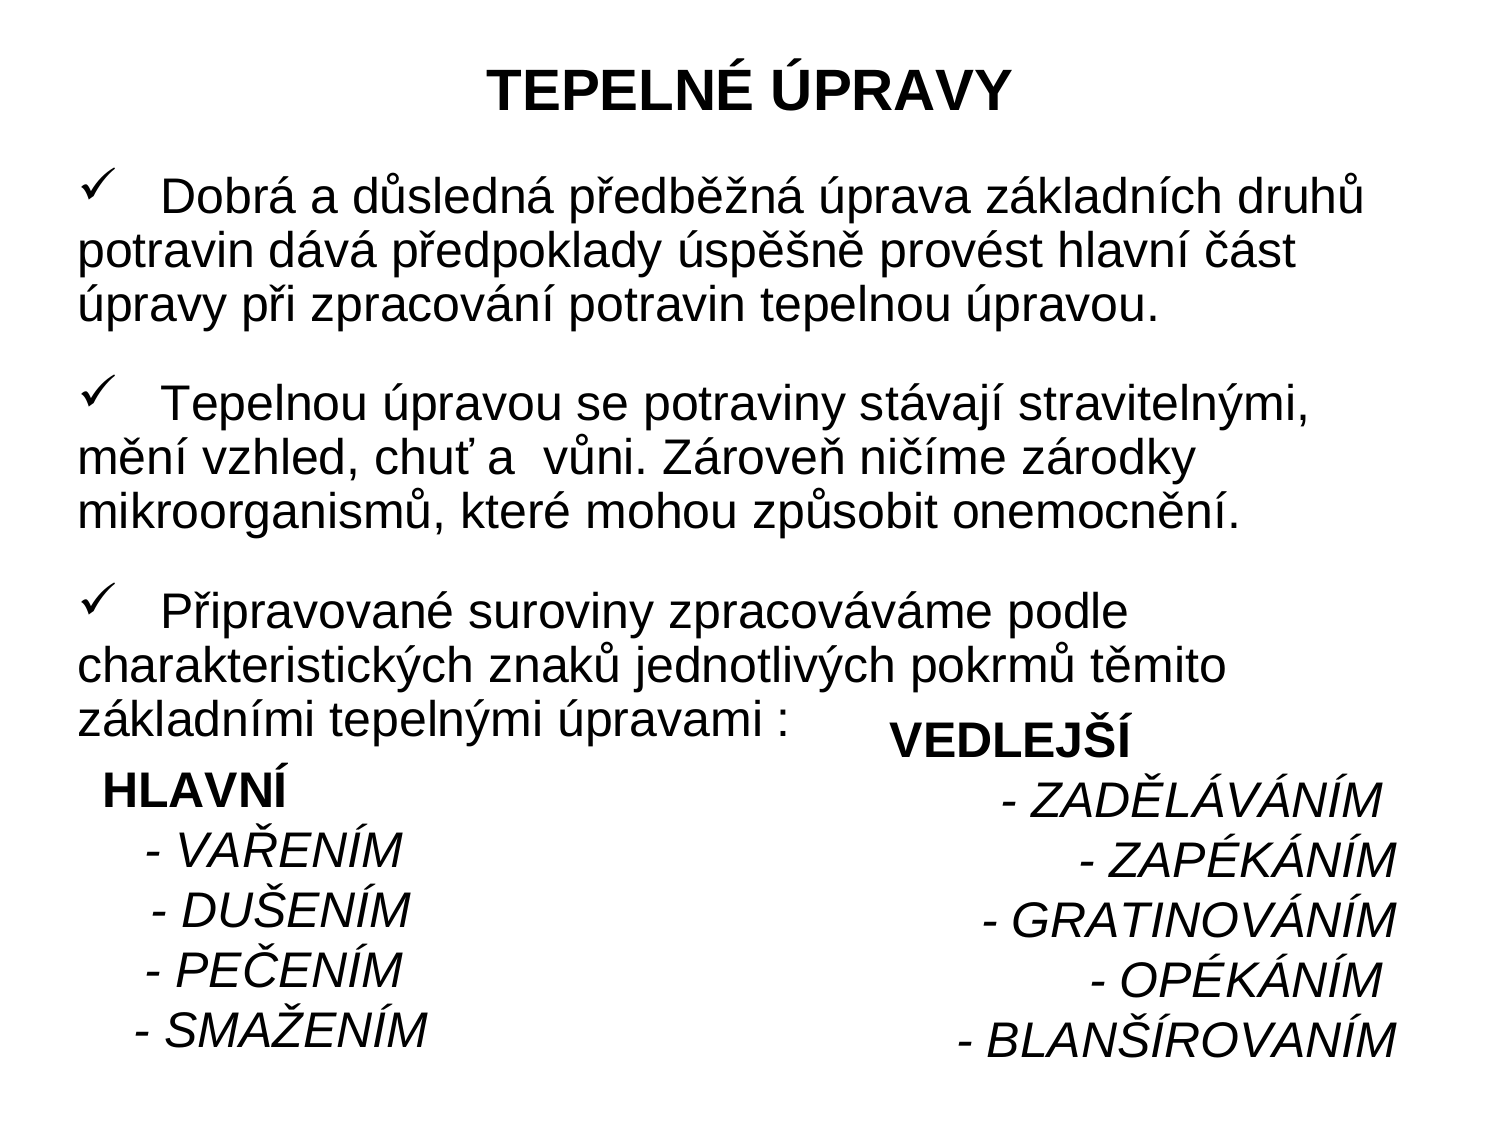

# TEPELNÉ ÚPRAVY
 Dobrá a důsledná předběžná úprava základních druhů potravin dává předpoklady úspěšně provést hlavní část úpravy při zpracování potravin tepelnou úpravou.
 Tepelnou úpravou se potraviny stávají stravitelnými, mění vzhled, chuť a vůni. Zároveň ničíme zárodky mikroorganismů, které mohou způsobit onemocnění.
 Připravované suroviny zpracováváme podle charakteristických znaků jednotlivých pokrmů těmito základními tepelnými úpravami :
VEDLEJŠÍ
- ZADĚLÁVÁNÍM
- ZAPÉKÁNÍM
- GRATINOVÁNÍM
- OPÉKÁNÍM
- BLANŠÍROVANÍM
HLAVNÍ
- VAŘENÍM
- DUŠENÍM
- PEČENÍM
- SMAŽENÍM